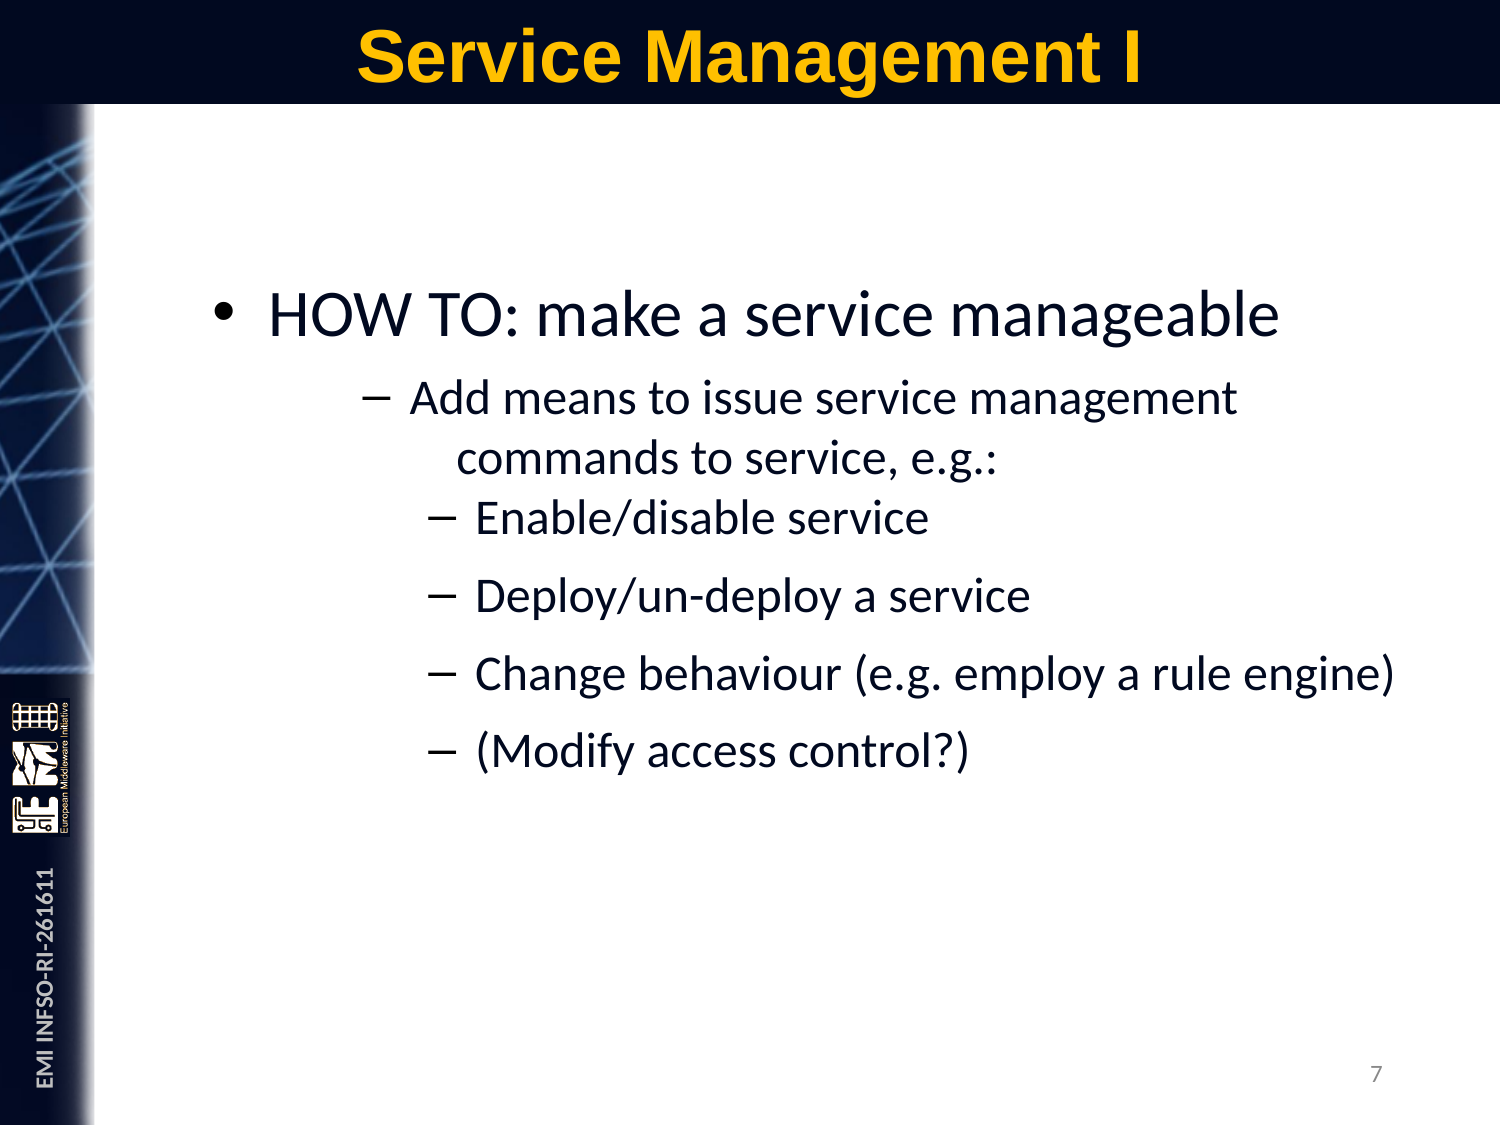

Service Management I
# HOW TO: make a service manageable
Add means to issue service management commands to service, e.g.:
Enable/disable service
Deploy/un-deploy a service
Change behaviour (e.g. employ a rule engine)
(Modify access control?)